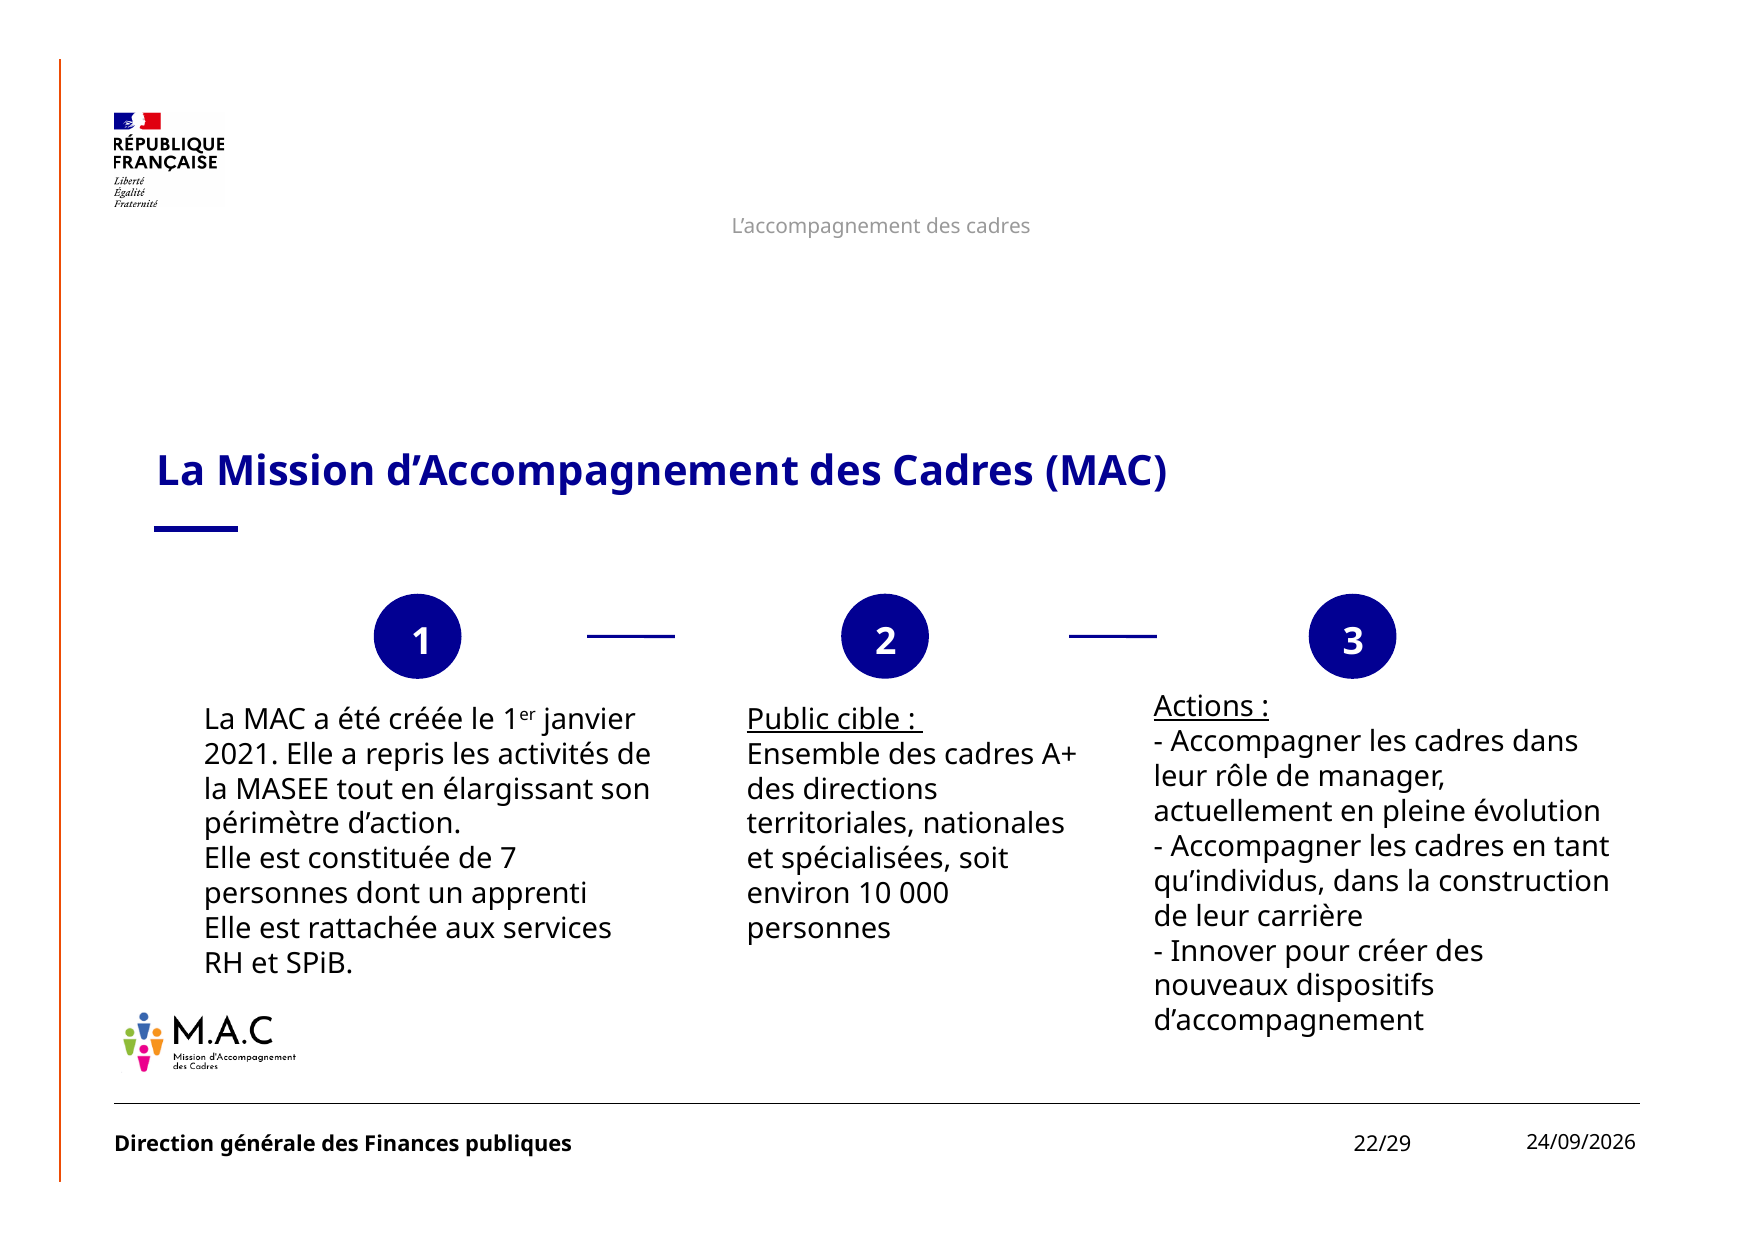

L’accompagnement des cadres
La Mission d’Accompagnement des Cadres (MAC)
1
3
2
Actions :
- Accompagner les cadres dans leur rôle de manager, actuellement en pleine évolution
- Accompagner les cadres en tant qu’individus, dans la construction de leur carrière
- Innover pour créer des nouveaux dispositifs d’accompagnement
La MAC a été créée le 1er janvier 2021. Elle a repris les activités de la MASEE tout en élargissant son périmètre d’action.
Elle est constituée de 7 personnes dont un apprenti
Elle est rattachée aux services RH et SPiB.
Public cible :
Ensemble des cadres A+ des directions territoriales, nationales et spécialisées, soit environ 10 000 personnes